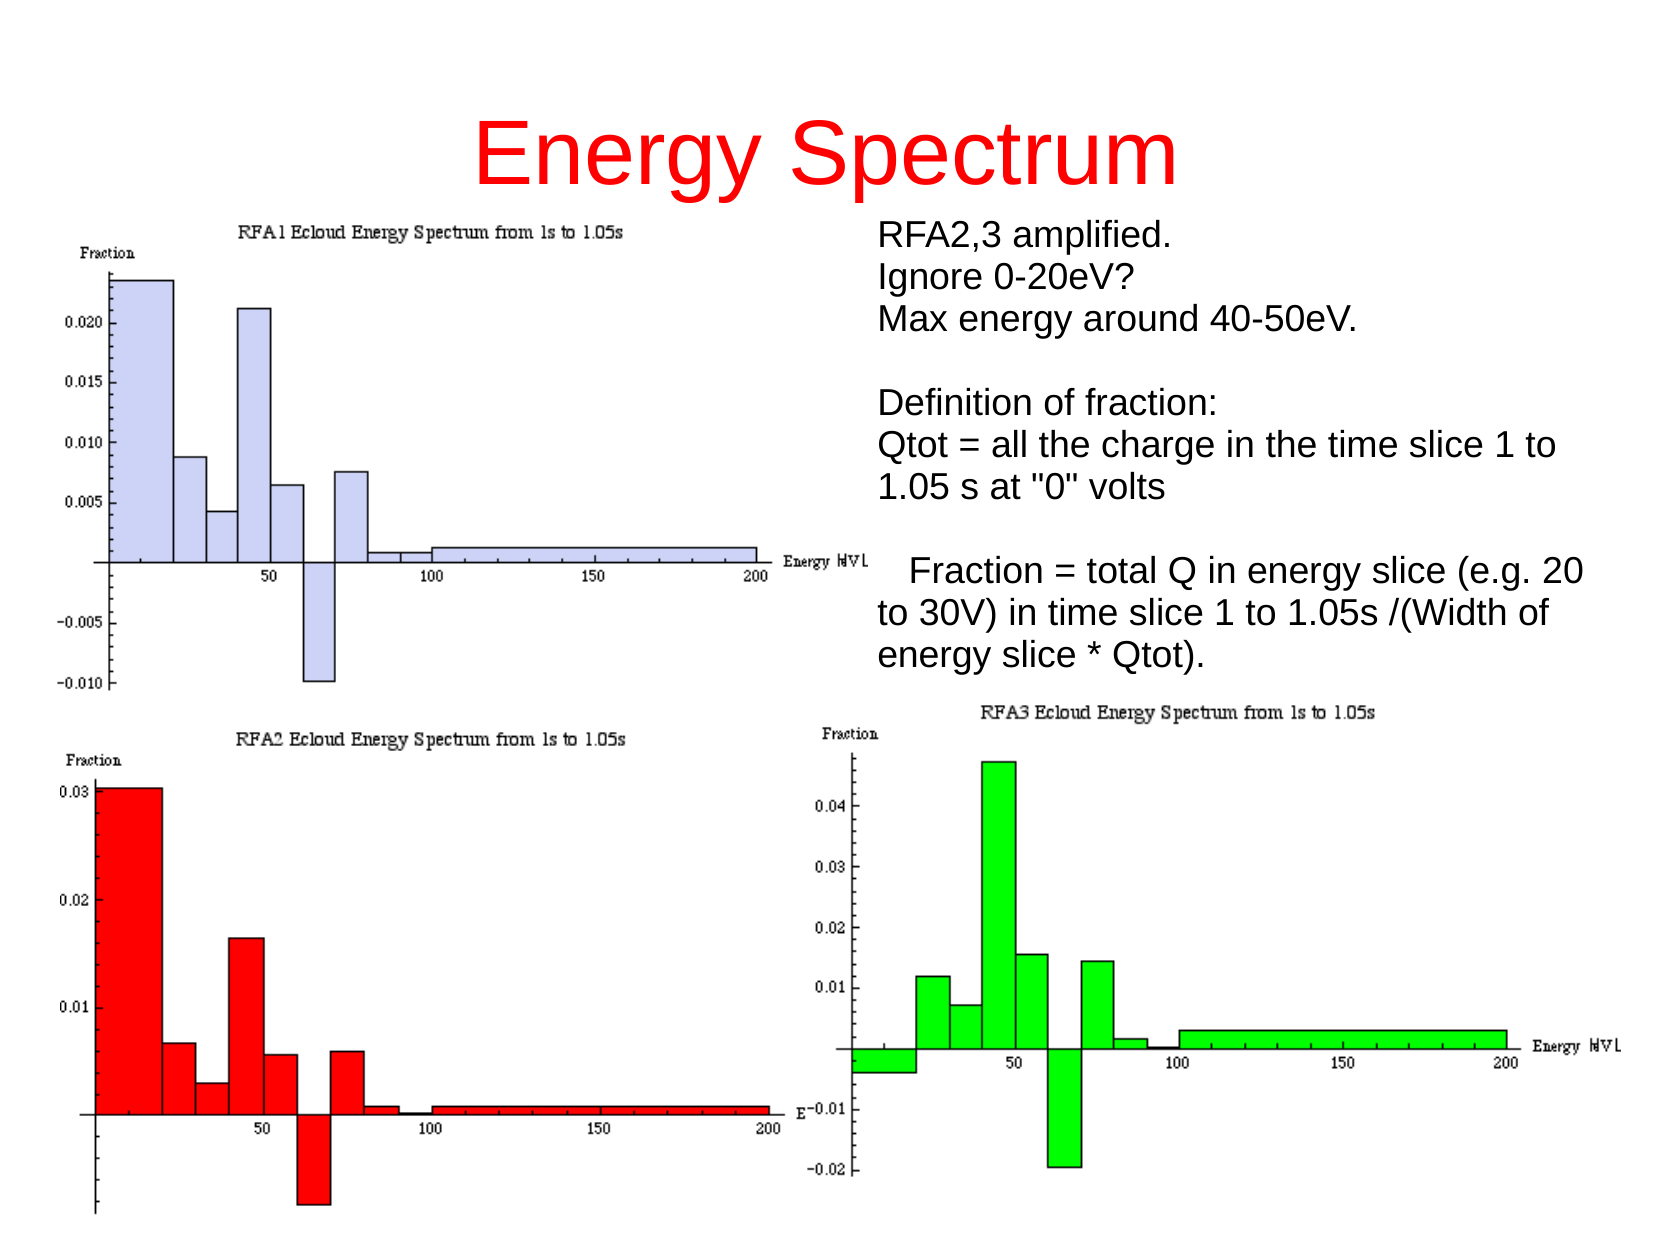

# Energy Spectrum
RFA2,3 amplified.
Ignore 0-20eV?
Max energy around 40-50eV.
Definition of fraction:
Qtot = all the charge in the time slice 1 to 1.05 s at "0" volts
 Fraction = total Q in energy slice (e.g. 20 to 30V) in time slice 1 to 1.05s /(Width of energy slice * Qtot).